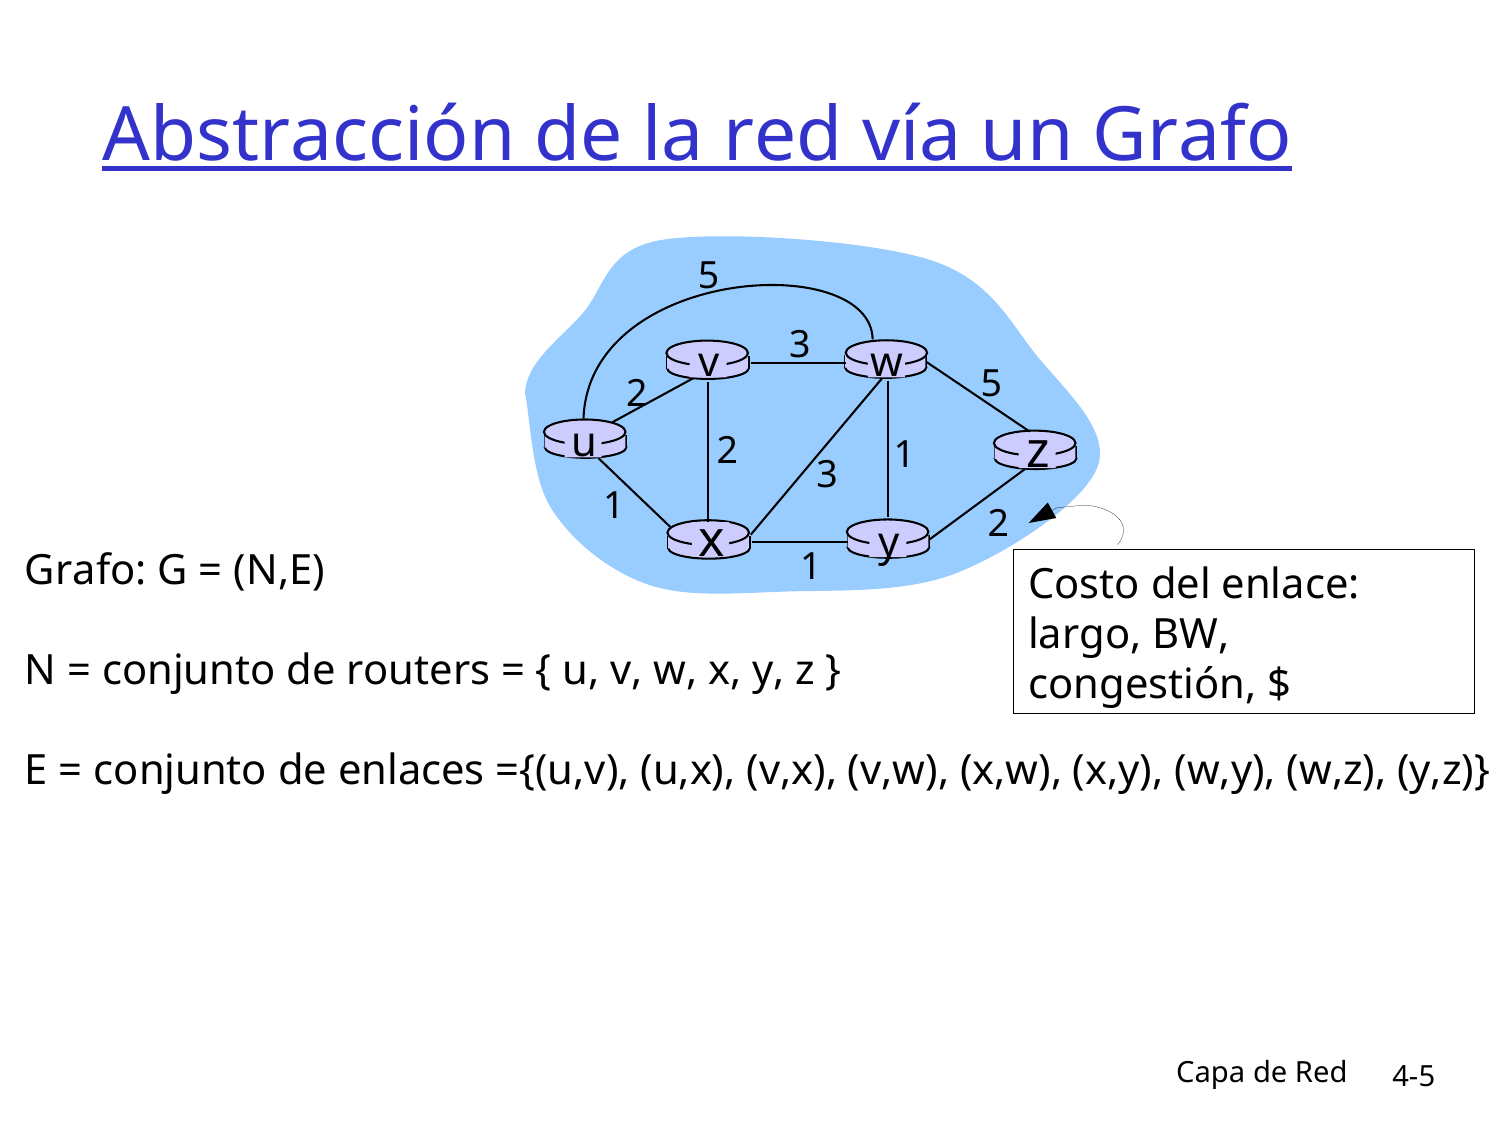

# Abstracción de la red vía un Grafo
5
3
v
w
5
2
u
z
2
1
3
1
2
x
y
1
Grafo: G = (N,E)
N = conjunto de routers = { u, v, w, x, y, z }
E = conjunto de enlaces ={(u,v), (u,x), (v,x), (v,w), (x,w), (x,y), (w,y), (w,z), (y,z)}
Costo del enlace: largo, BW, congestión, $